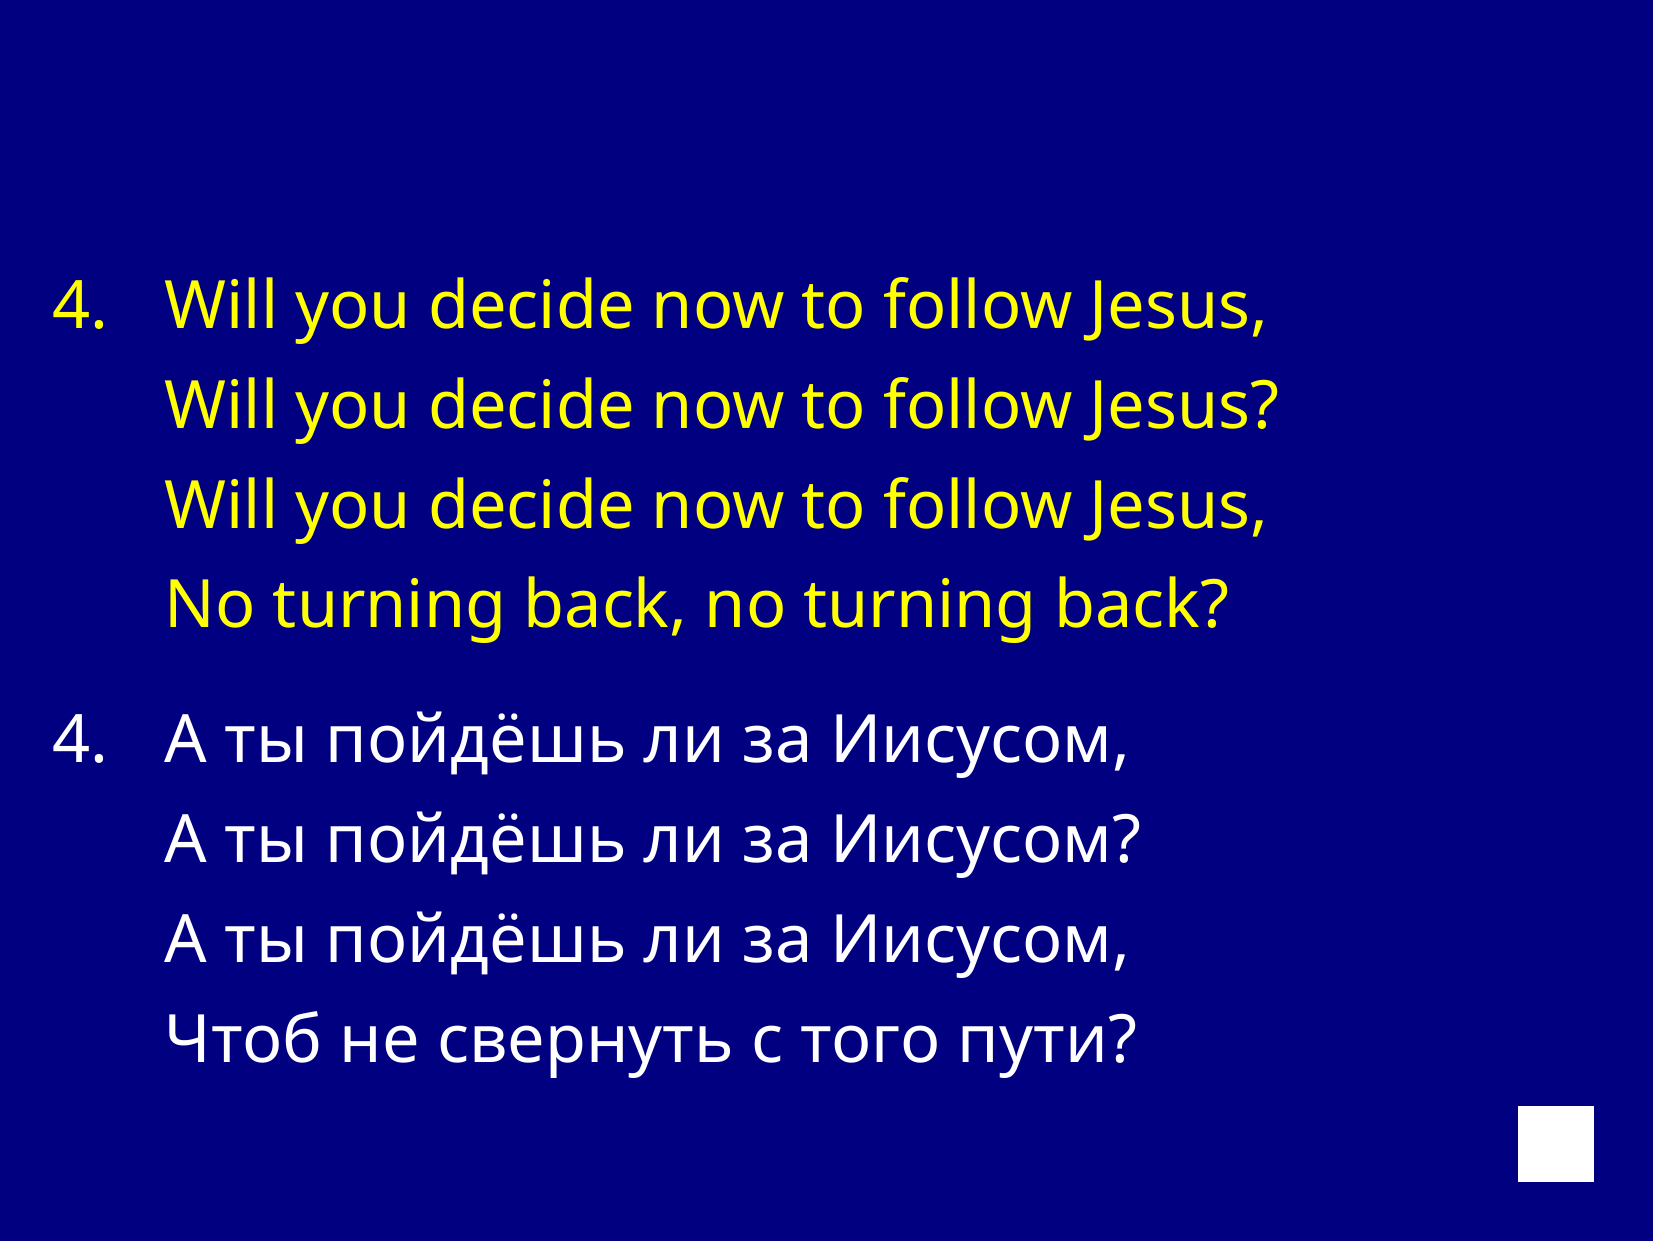

4.	Will you decide now to follow Jesus,
	Will you decide now to follow Jesus?
	Will you decide now to follow Jesus,
	No turning back, no turning back?
4.	А ты пойдёшь ли за Иисусом,
	А ты пойдёшь ли за Иисусом?
	А ты пойдёшь ли за Иисусом,
	Чтоб не свернуть с того пути?